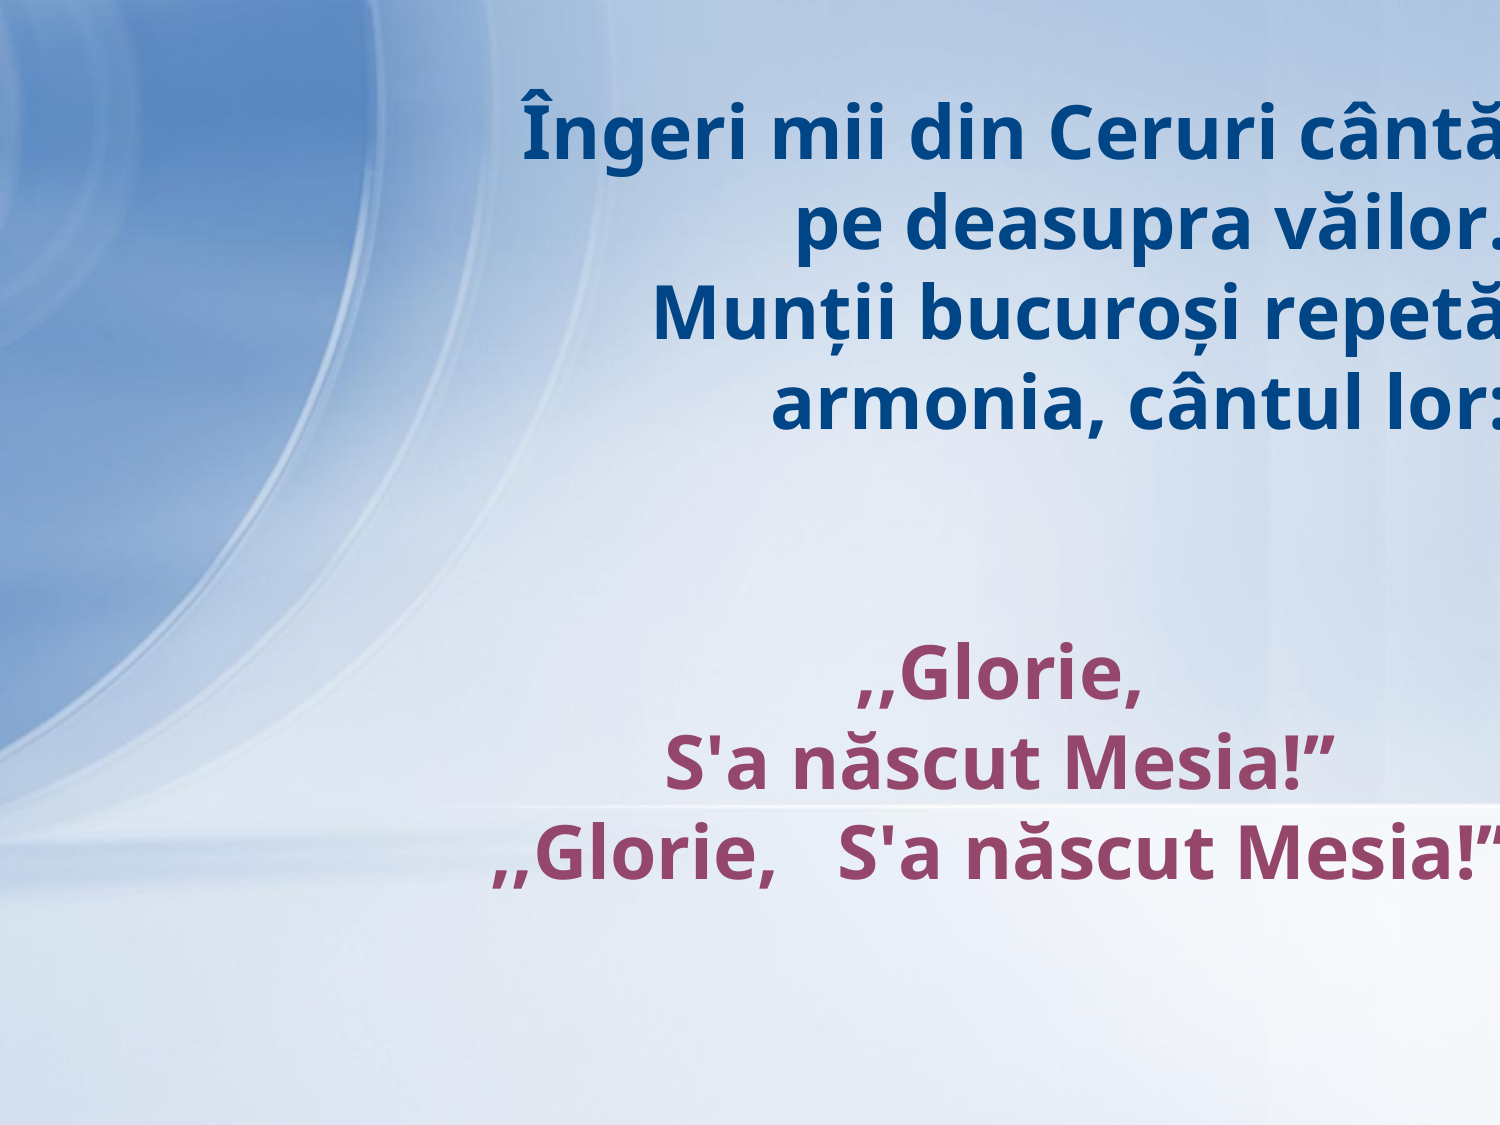

Îngeri mii din Ceruri cântă
pe deasupra văilor.
Munţii bucuroşi repetă
armonia, cântul lor:
,,Glorie,
S'a născut Mesia!’’
,,Glorie, S'a născut Mesia!’’